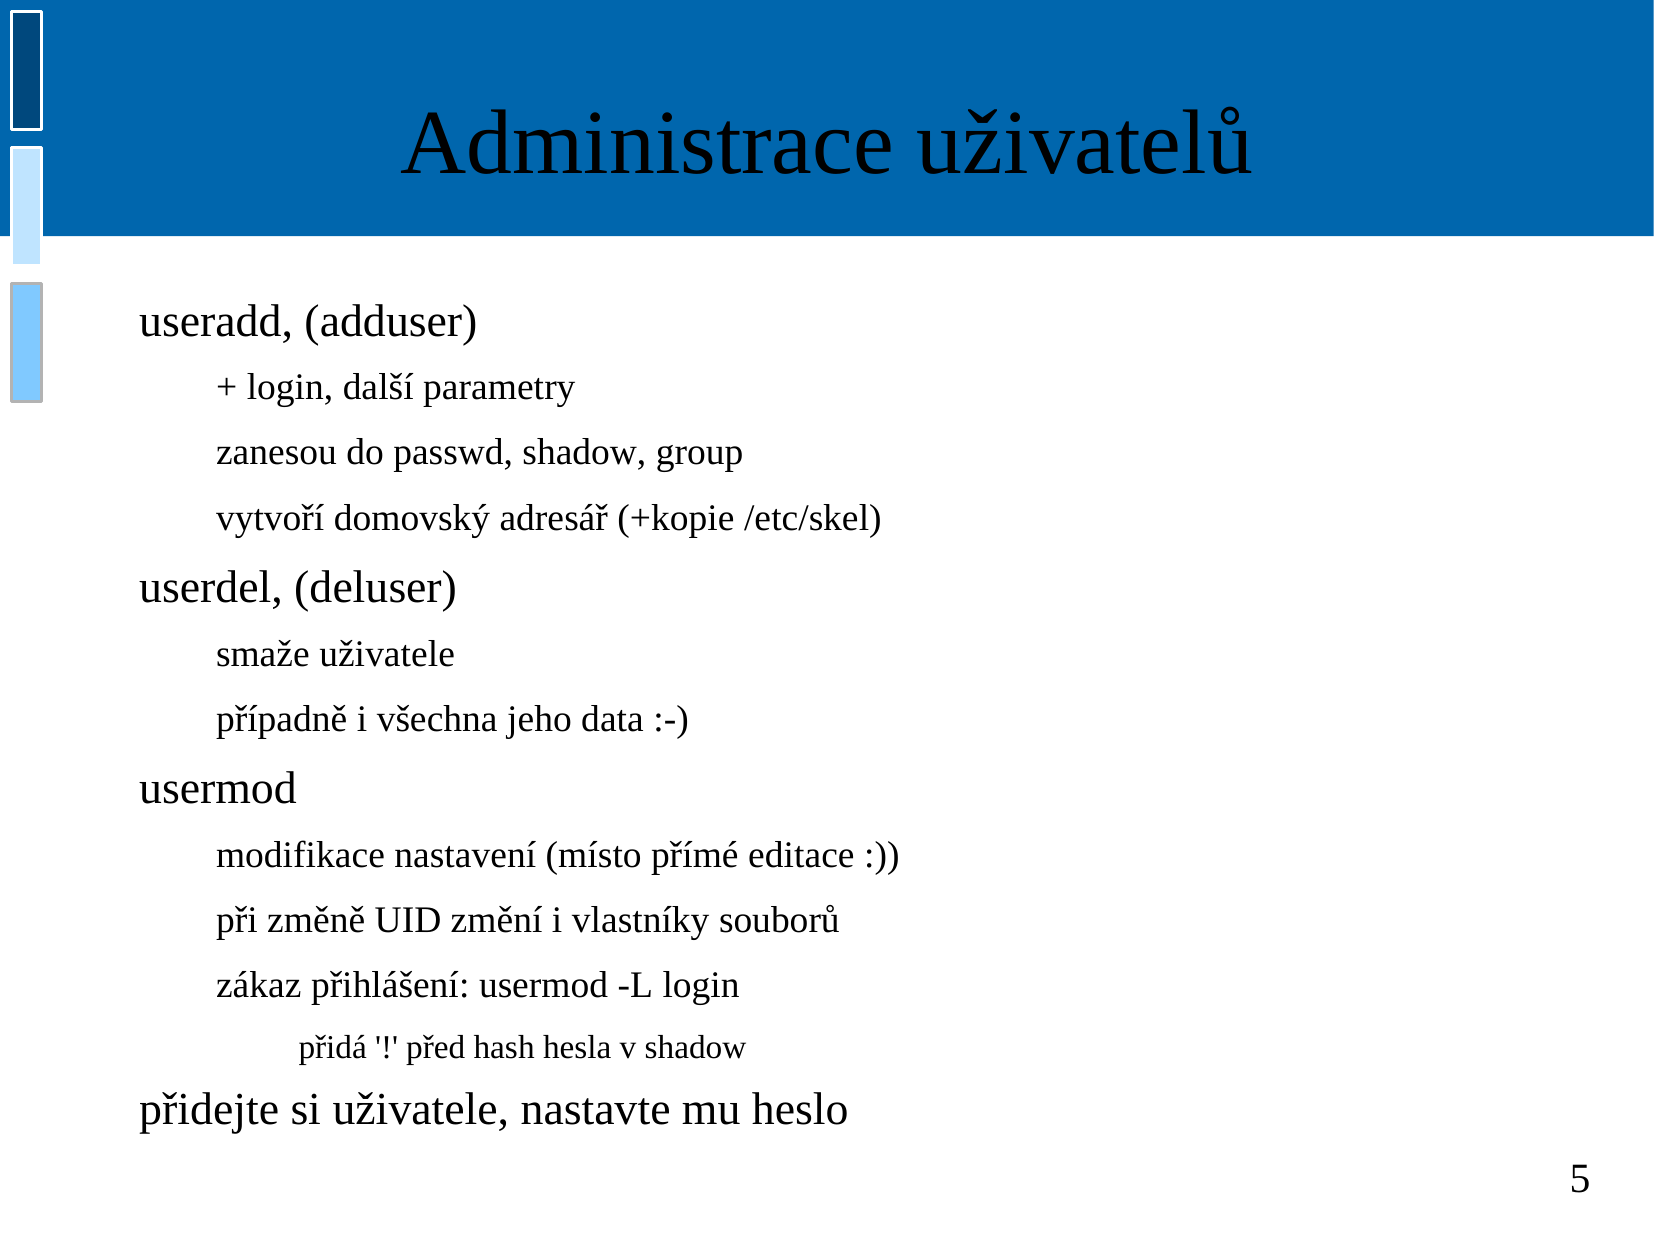

# Administrace uživatelů
useradd, (adduser)
+ login, další parametry
zanesou do passwd, shadow, group
vytvoří domovský adresář (+kopie /etc/skel)
userdel, (deluser)
smaže uživatele
případně i všechna jeho data :-)
usermod
modifikace nastavení (místo přímé editace :))
při změně UID změní i vlastníky souborů
zákaz přihlášení: usermod -L login
přidá '!' před hash hesla v shadow
přidejte si uživatele, nastavte mu heslo